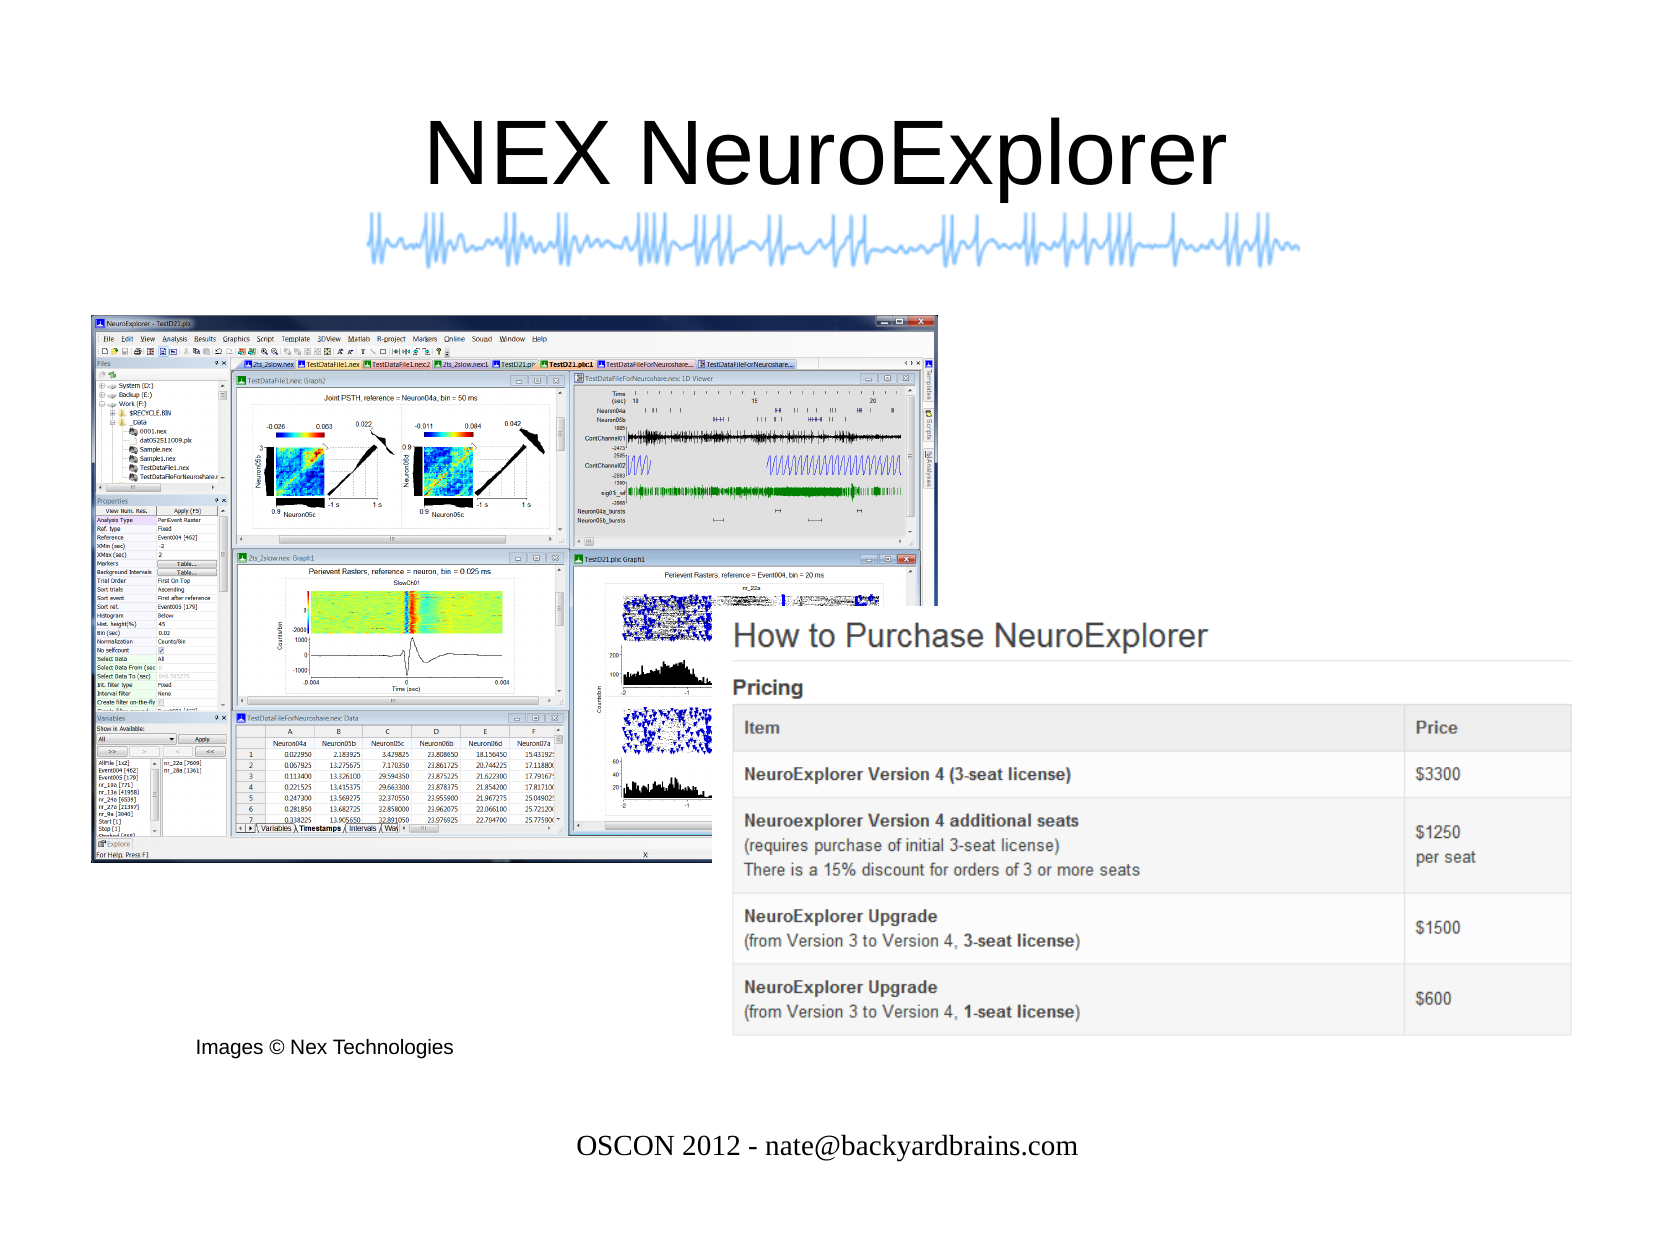

# NEX NeuroExplorer
Images © Nex Technologies
OSCON 2012 - nate@backyardbrains.com